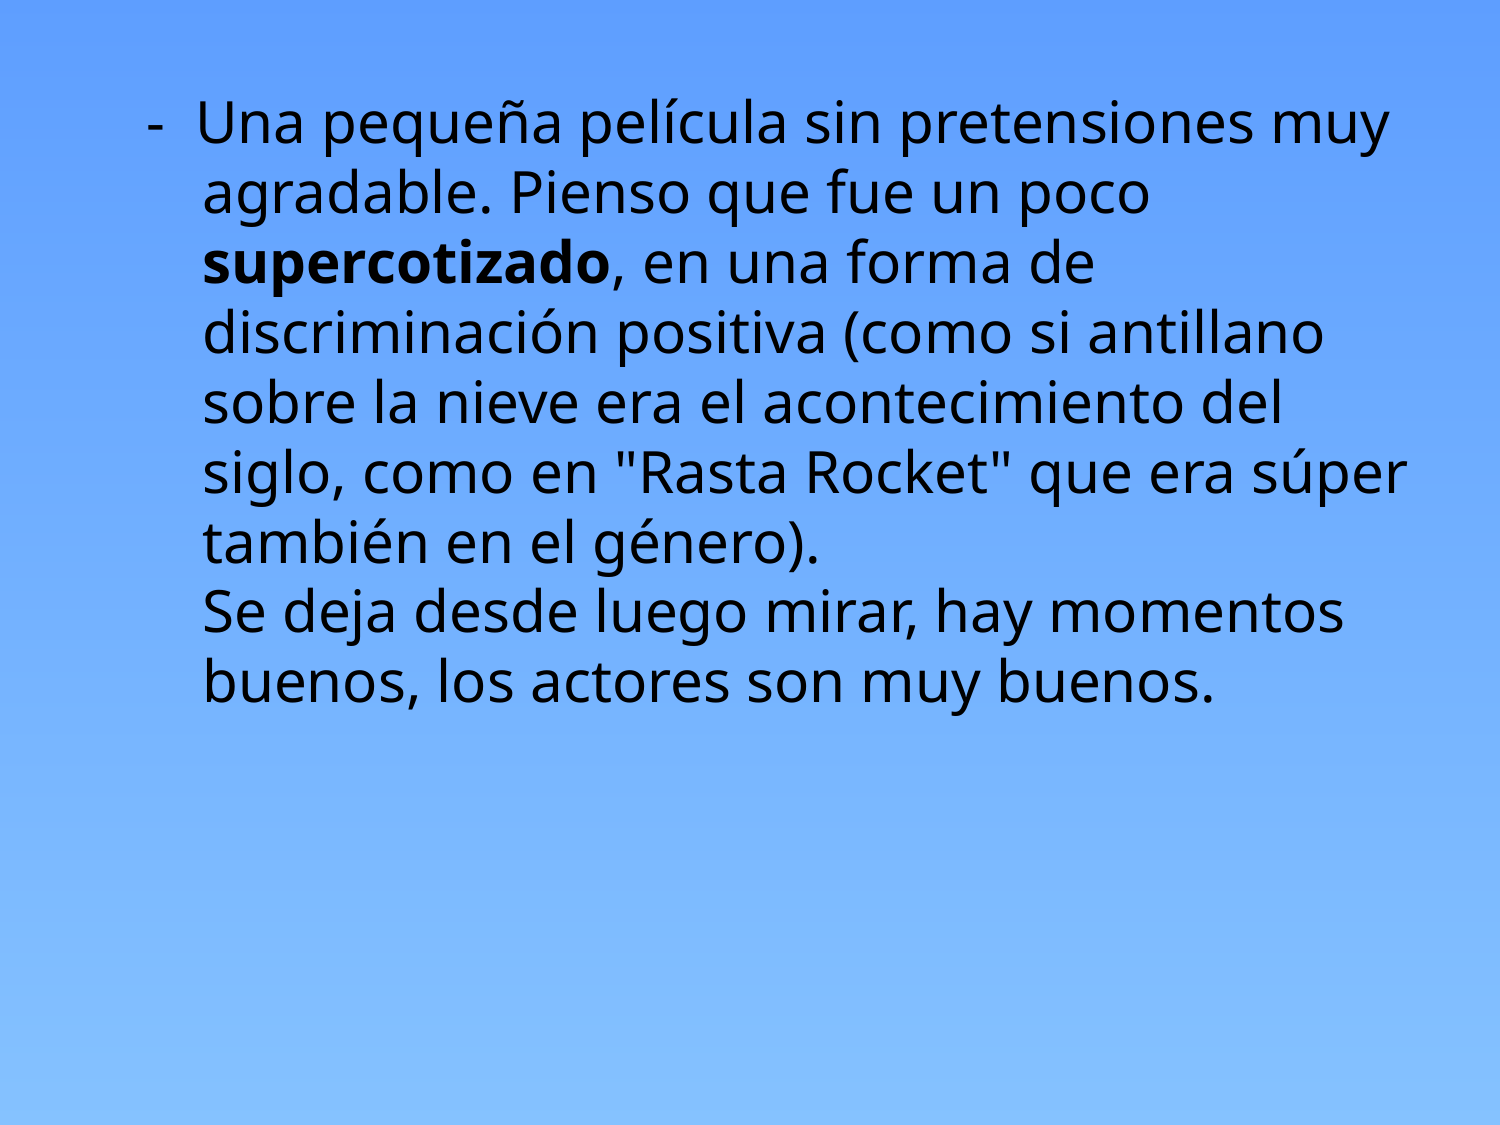

# - Una pequeña película sin pretensiones muy agradable. Pienso que fue un poco supercotizado, en una forma de discriminación positiva (como si antillano sobre la nieve era el acontecimiento del siglo, como en "Rasta Rocket" que era súper también en el género). Se deja desde luego mirar, hay momentos buenos, los actores son muy buenos.